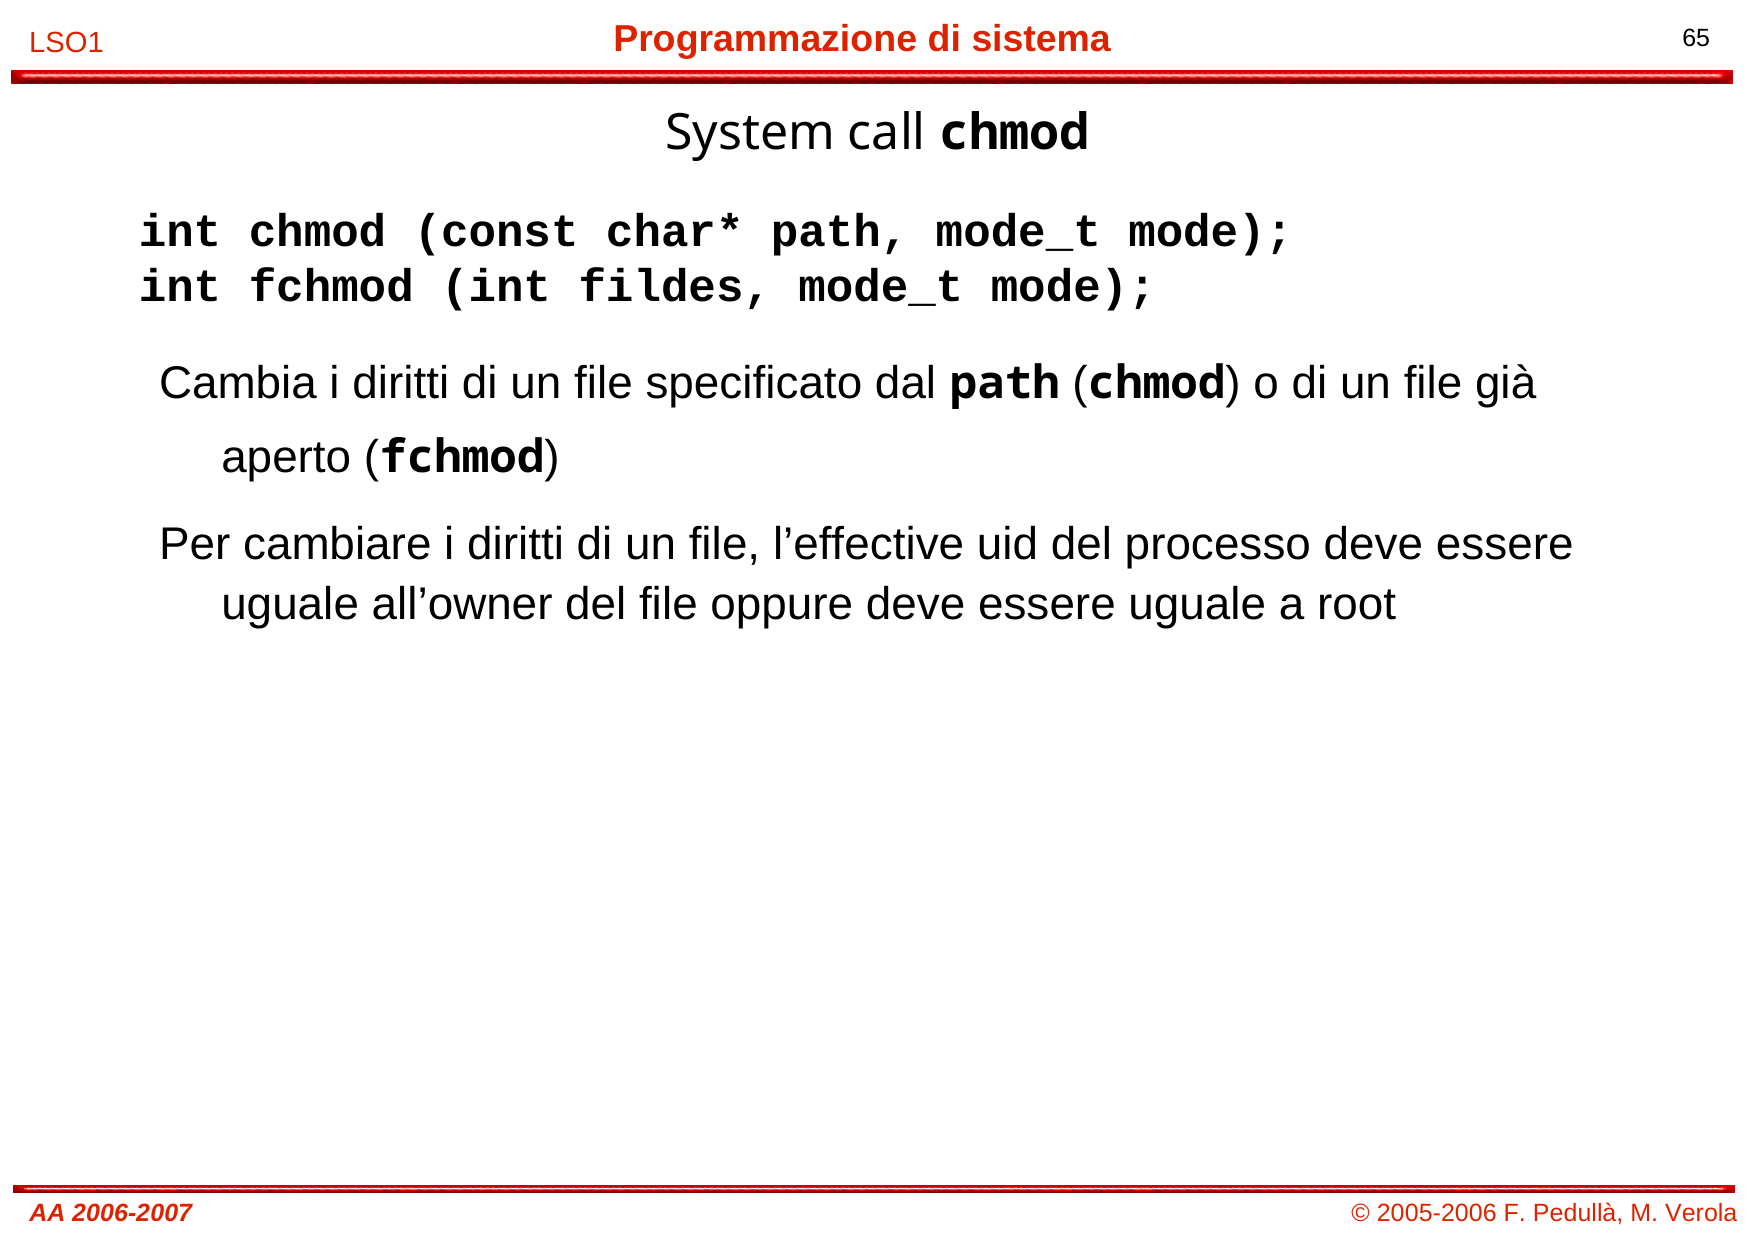

System call chmod
# int chmod (const char* path, mode_t mode); int fchmod (int fildes, mode_t mode);
Cambia i diritti di un file specificato dal path (chmod) o di un file già aperto (fchmod)
Per cambiare i diritti di un file, l’effective uid del processo deve essere uguale all’owner del file oppure deve essere uguale a root